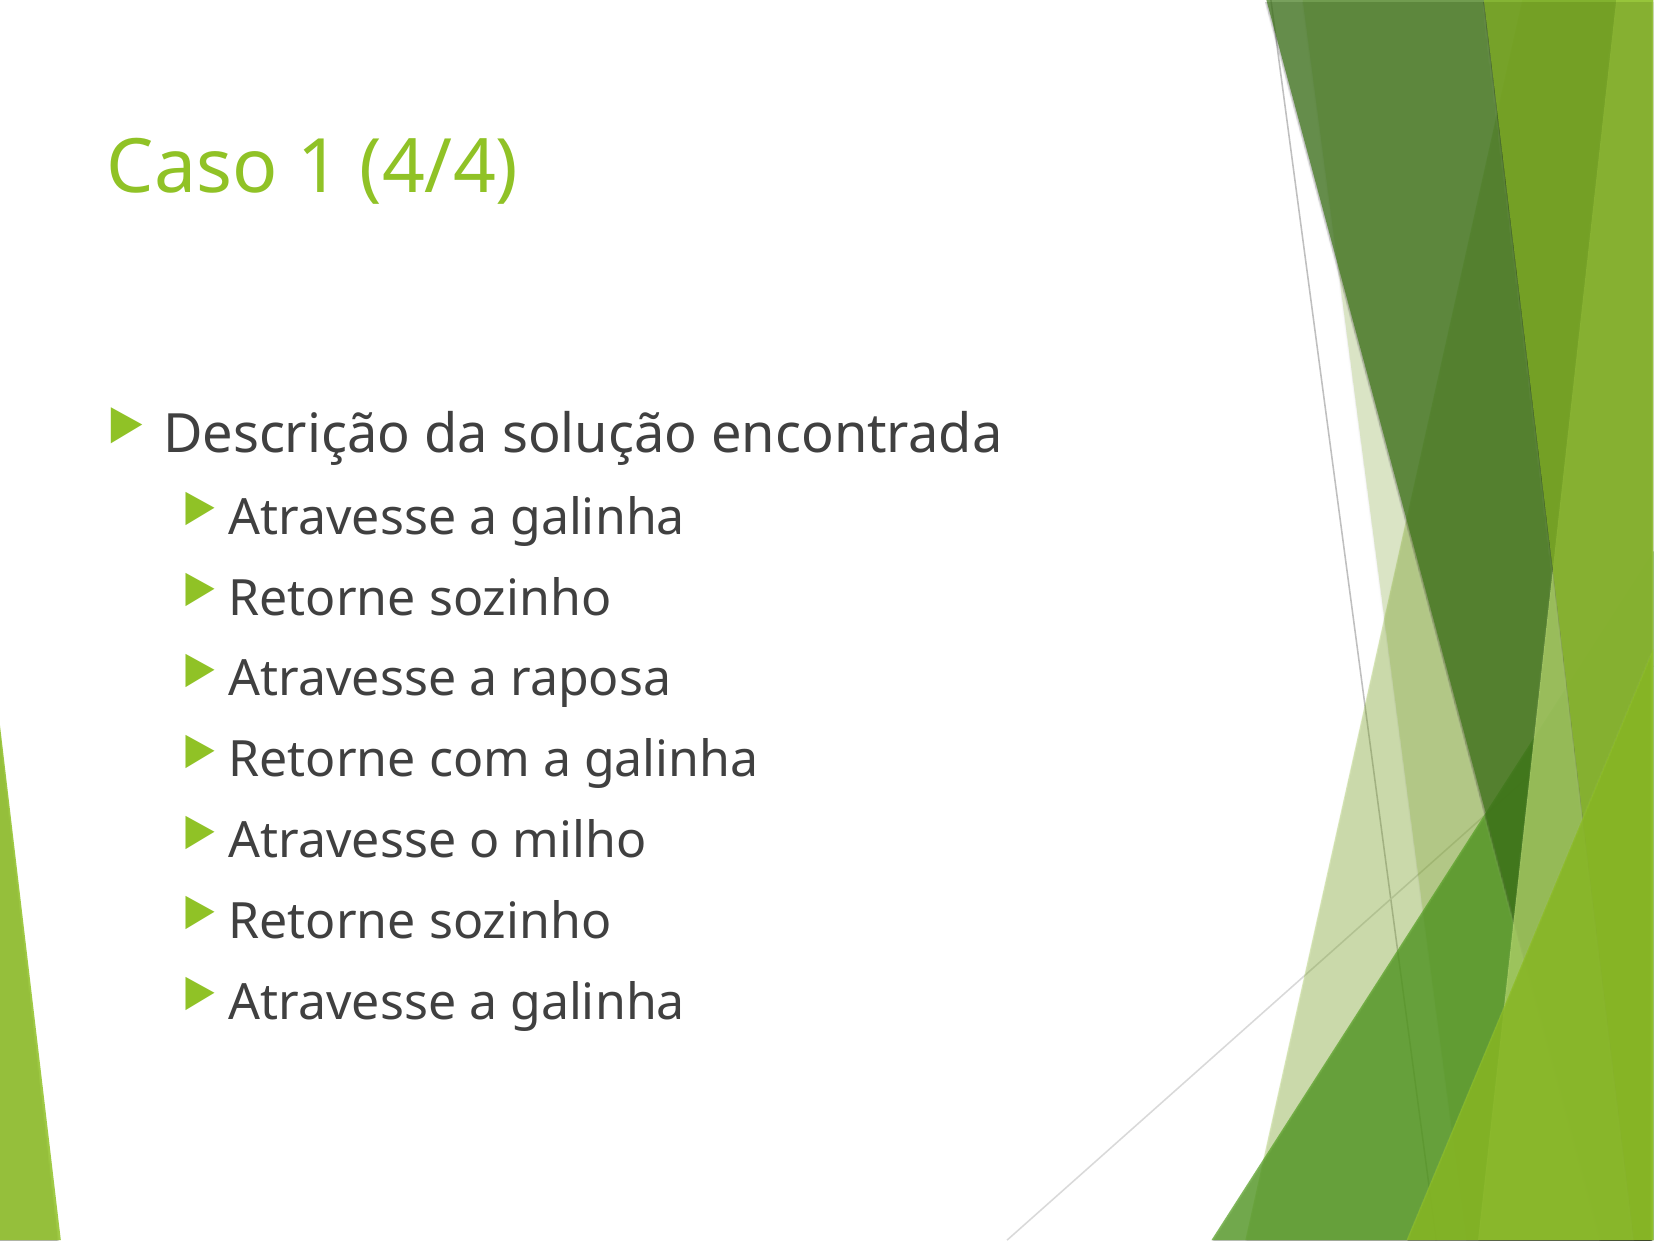

# Caso 1 (4/4)
Descrição da solução encontrada
Atravesse a galinha
Retorne sozinho
Atravesse a raposa
Retorne com a galinha
Atravesse o milho
Retorne sozinho
Atravesse a galinha